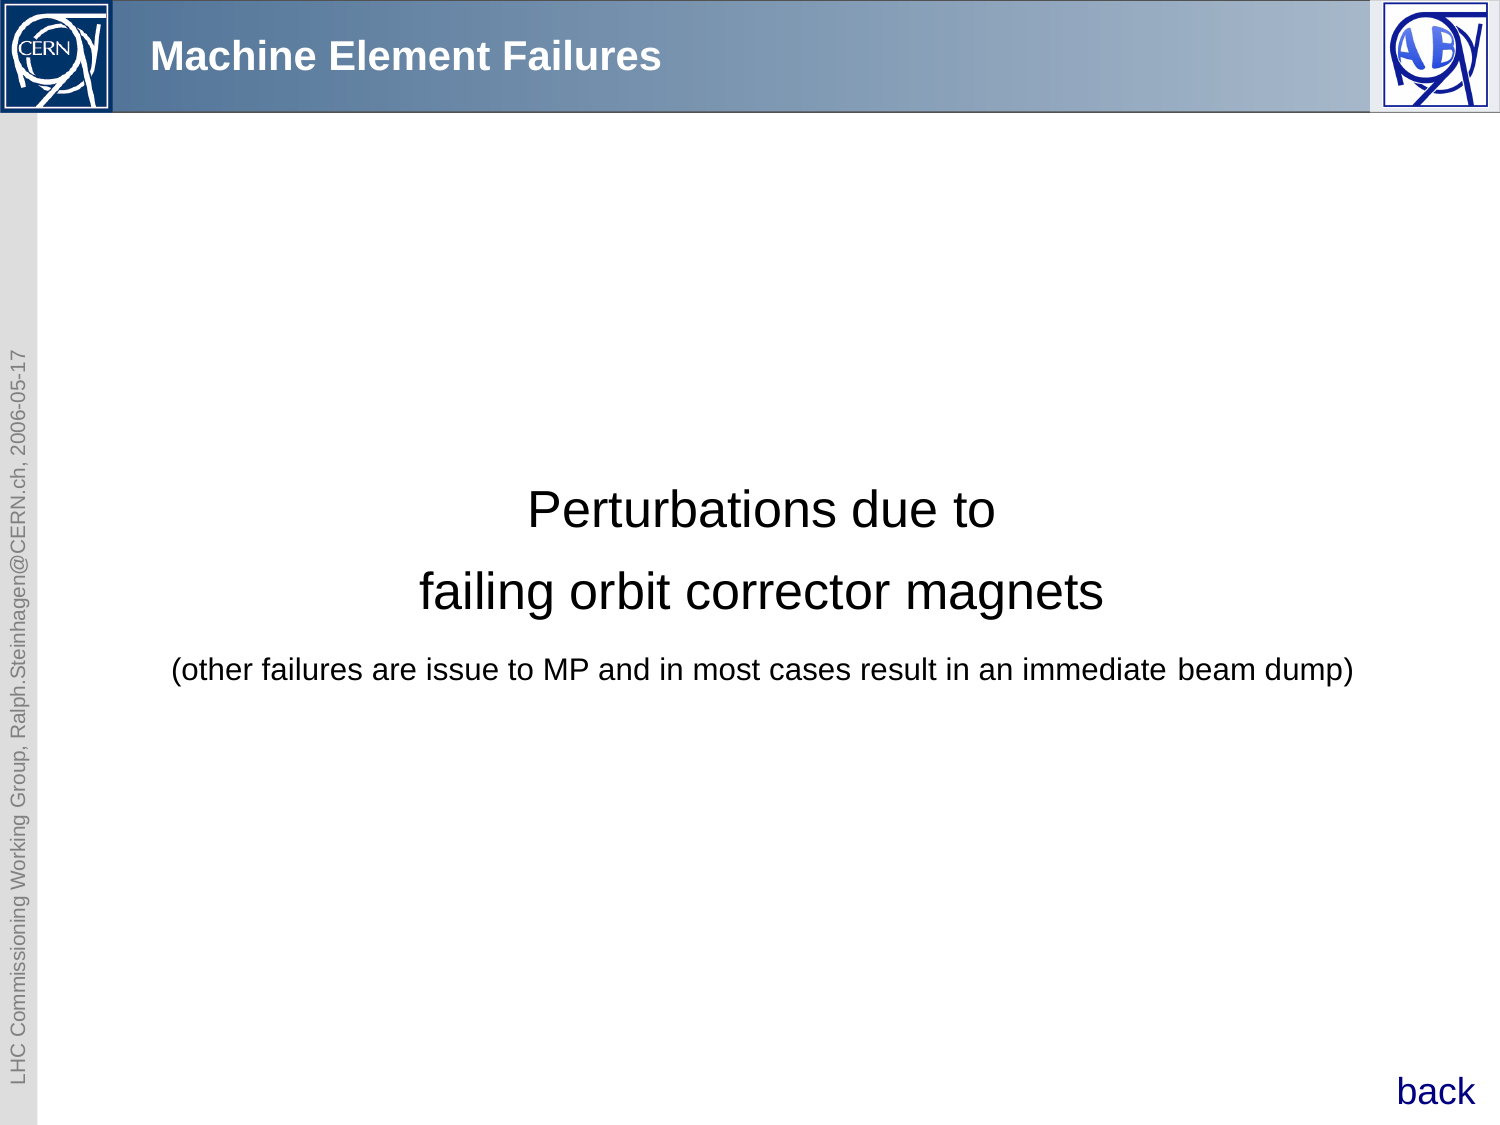

# Machine Element Failures
Perturbations due to
failing orbit corrector magnets
(other failures are issue to MP and in most cases result in an immediate beam dump)
back